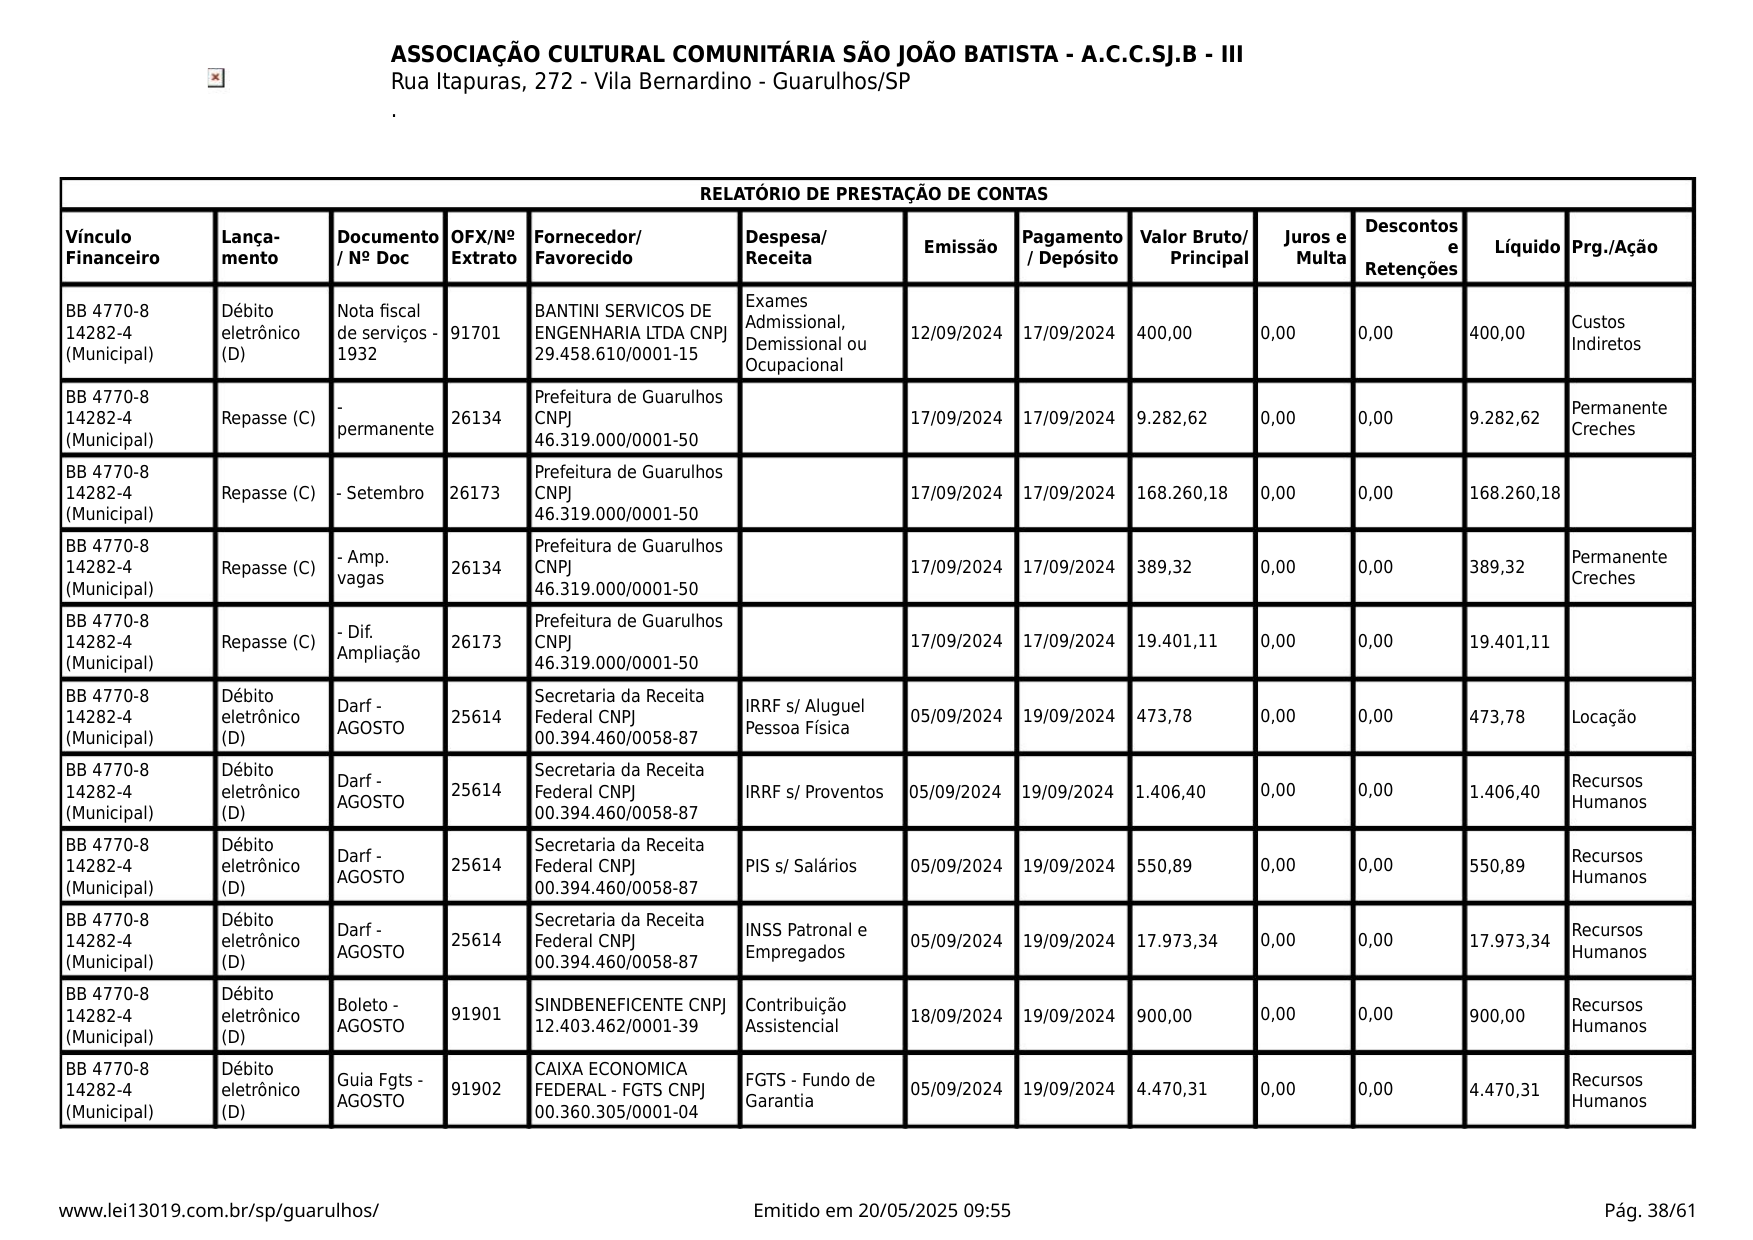

ASSOCIAÇÃO CULTURAL COMUNITÁRIA SÃO JOÃO BATISTA - A.C.C.SJ.B - III
Rua Itapuras, 272 - Vila Bernardino - Guarulhos/SP
.
RELATÓRIO DE PRESTAÇÃO DE CONTAS
Descontos
e
Retenções
Vínculo
Financeiro
Lança-
mento
Documento OFX/Nº Fornecedor/
Despesa/
Receita
Pagamento Valor Bruto/
/ Depósito Principal
Juros e
Multa
Emissão
Líquido Prg./Ação
/ Nº Doc
Extrato Favorecido
Exames
BB 4770-8
14282-4
(Municipal)
Débito
eletrônico
(D)
Nota ﬁscal
de serviços - 91701
1932
BANTINI SERVICOS DE
ENGENHARIA LTDA CNPJ
29.458.610/0001-15
Admissional,
Demissional ou
Ocupacional
Custos
Indiretos
12/09/2024 17/09/2024 400,00
0,00
0,00
400,00
BB 4770-8
14282-4
(Municipal)
Prefeitura de Guarulhos
CNPJ
46.319.000/0001-50
-
Permanente
Creches
Repasse (C)
26134
17/09/2024 17/09/2024 9.282,62
17/09/2024 17/09/2024 168.260,18
17/09/2024 17/09/2024 389,32
17/09/2024 17/09/2024 19.401,11
05/09/2024 19/09/2024 473,78
0,00
0,00
0,00
0,00
0,00
0,00
0,00
0,00
0,00
0,00
0,00
0,00
0,00
0,00
0,00
0,00
0,00
0,00
0,00
0,00
9.282,62
168.260,18
389,32
permanente
BB 4770-8
14282-4
(Municipal)
Prefeitura de Guarulhos
CNPJ
46.319.000/0001-50
Repasse (C) - Setembro 26173
BB 4770-8
14282-4
(Municipal)
Prefeitura de Guarulhos
CNPJ
46.319.000/0001-50
- Amp.
vagas
Permanente
Creches
Repasse (C)
Repasse (C)
26134
26173
25614
25614
25614
25614
91901
91902
BB 4770-8
14282-4
(Municipal)
Prefeitura de Guarulhos
CNPJ
46.319.000/0001-50
- Dif.
Ampliação
19.401,11
473,78
BB 4770-8
14282-4
(Municipal)
Débito
eletrônico
(D)
Secretaria da Receita
Federal CNPJ
00.394.460/0058-87
Darf -
AGOSTO
IRRF s/ Aluguel
Pessoa Física
Locação
BB 4770-8
14282-4
(Municipal)
Débito
eletrônico
(D)
Secretaria da Receita
Federal CNPJ
00.394.460/0058-87
Darf -
AGOSTO
Recursos
Humanos
IRRF s/ Proventos 05/09/2024 19/09/2024 1.406,40
1.406,40
550,89
BB 4770-8
14282-4
(Municipal)
Débito
eletrônico
(D)
Secretaria da Receita
Federal CNPJ
00.394.460/0058-87
Darf -
AGOSTO
Recursos
Humanos
PIS s/ Salários
05/09/2024 19/09/2024 550,89
05/09/2024 19/09/2024 17.973,34
18/09/2024 19/09/2024 900,00
05/09/2024 19/09/2024 4.470,31
BB 4770-8
14282-4
(Municipal)
Débito
eletrônico
(D)
Secretaria da Receita
Federal CNPJ
00.394.460/0058-87
Darf -
AGOSTO
INSS Patronal e
Empregados
Recursos
Humanos
17.973,34
900,00
BB 4770-8
14282-4
(Municipal)
Débito
eletrônico
(D)
Boleto -
AGOSTO
SINDBENEFICENTE CNPJ Contribuição
12.403.462/0001-39
Recursos
Humanos
Assistencial
BB 4770-8
14282-4
(Municipal)
Débito
eletrônico
(D)
CAIXA ECONOMICA
FEDERAL - FGTS CNPJ
00.360.305/0001-04
Guia Fgts -
AGOSTO
FGTS - Fundo de
Garantia
Recursos
Humanos
4.470,31
www.lei13019.com.br/sp/guarulhos/
Emitido em 20/05/2025 09:55
Pág. 38/61